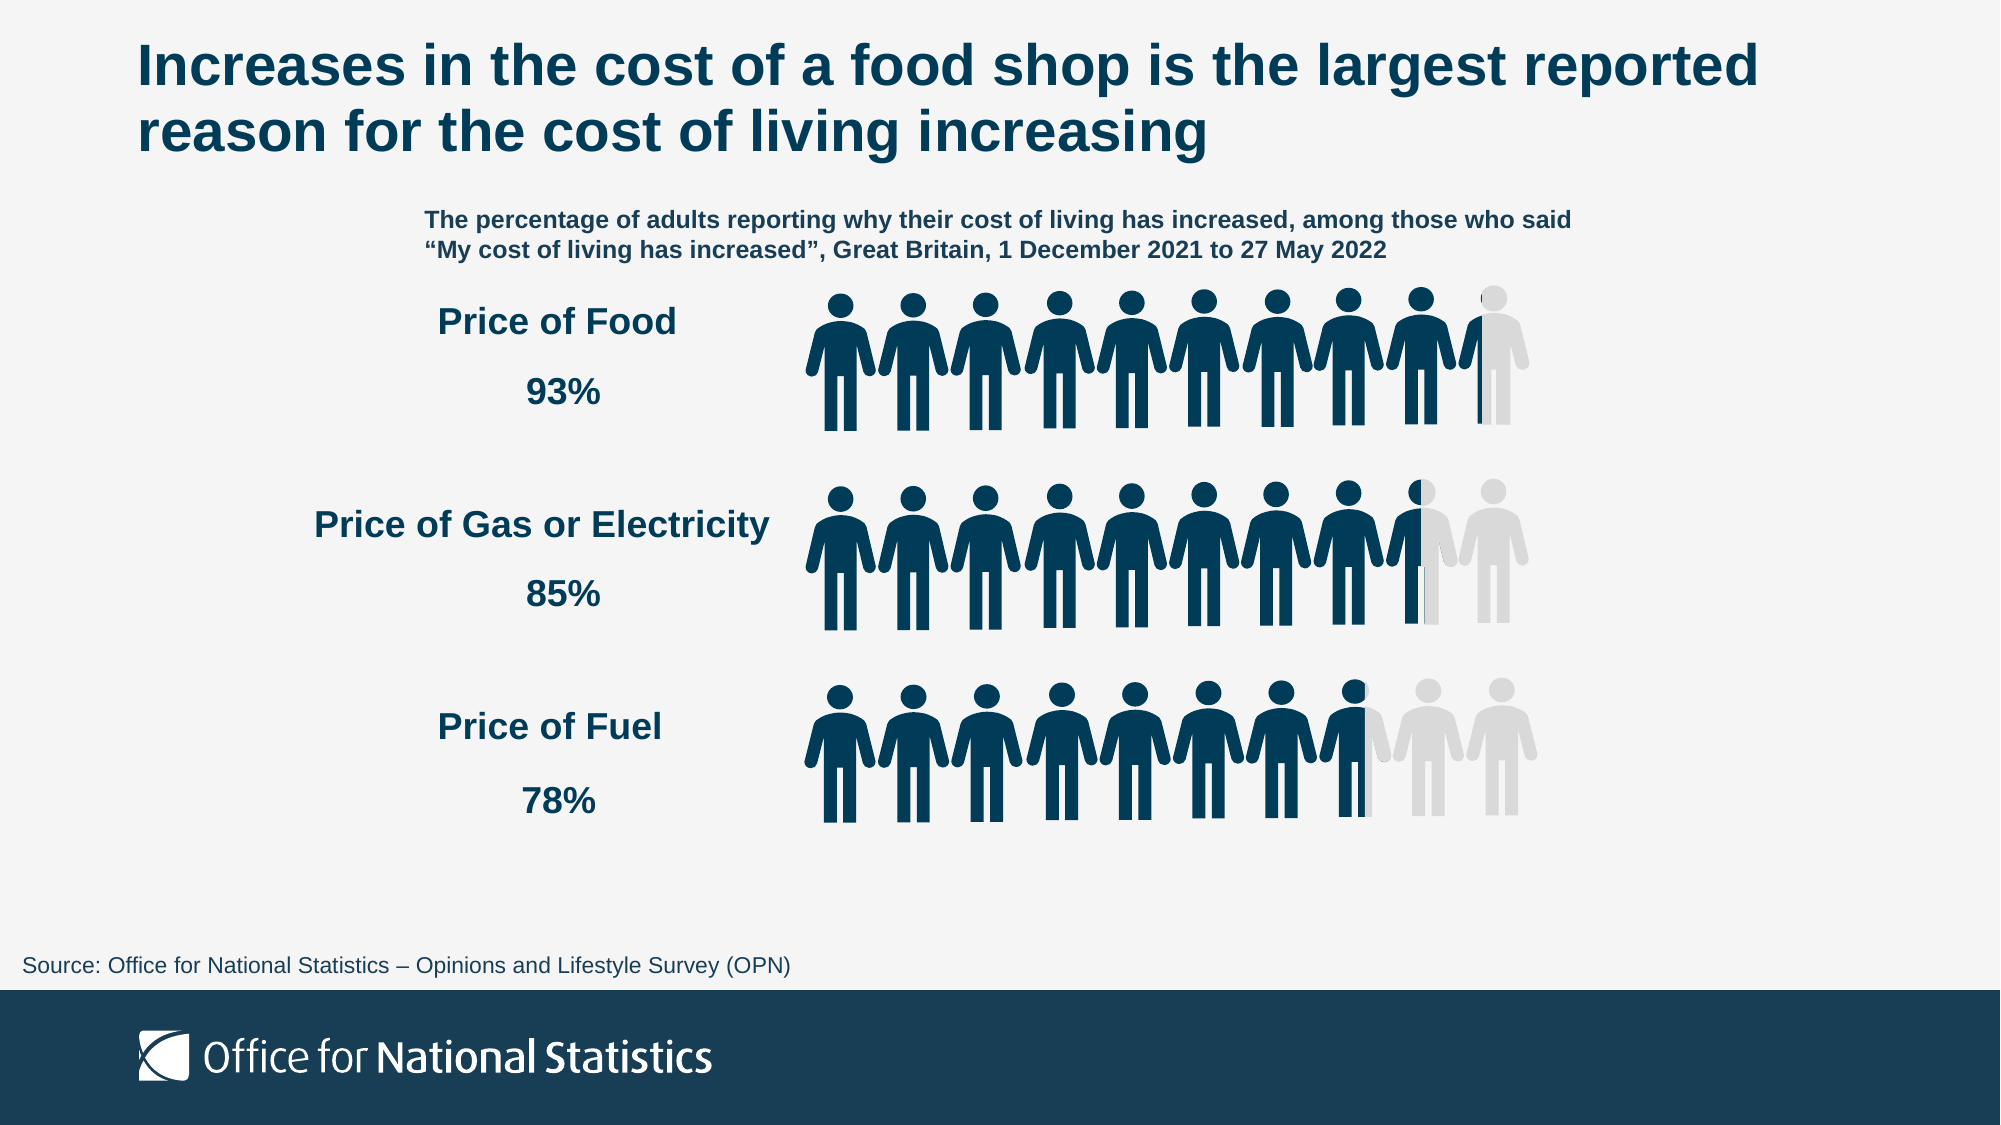

# Increases in the cost of a food shop is the largest reported reason for the cost of living increasing
The percentage of adults reporting why their cost of living has increased, among those who said “My cost of living has increased”, Great Britain, 1 December 2021 to 27 May 2022
Price of Food
93%
Price of Gas or Electricity
85%
Price of Fuel
78%
Source: Office for National Statistics – Opinions and Lifestyle Survey (OPN)